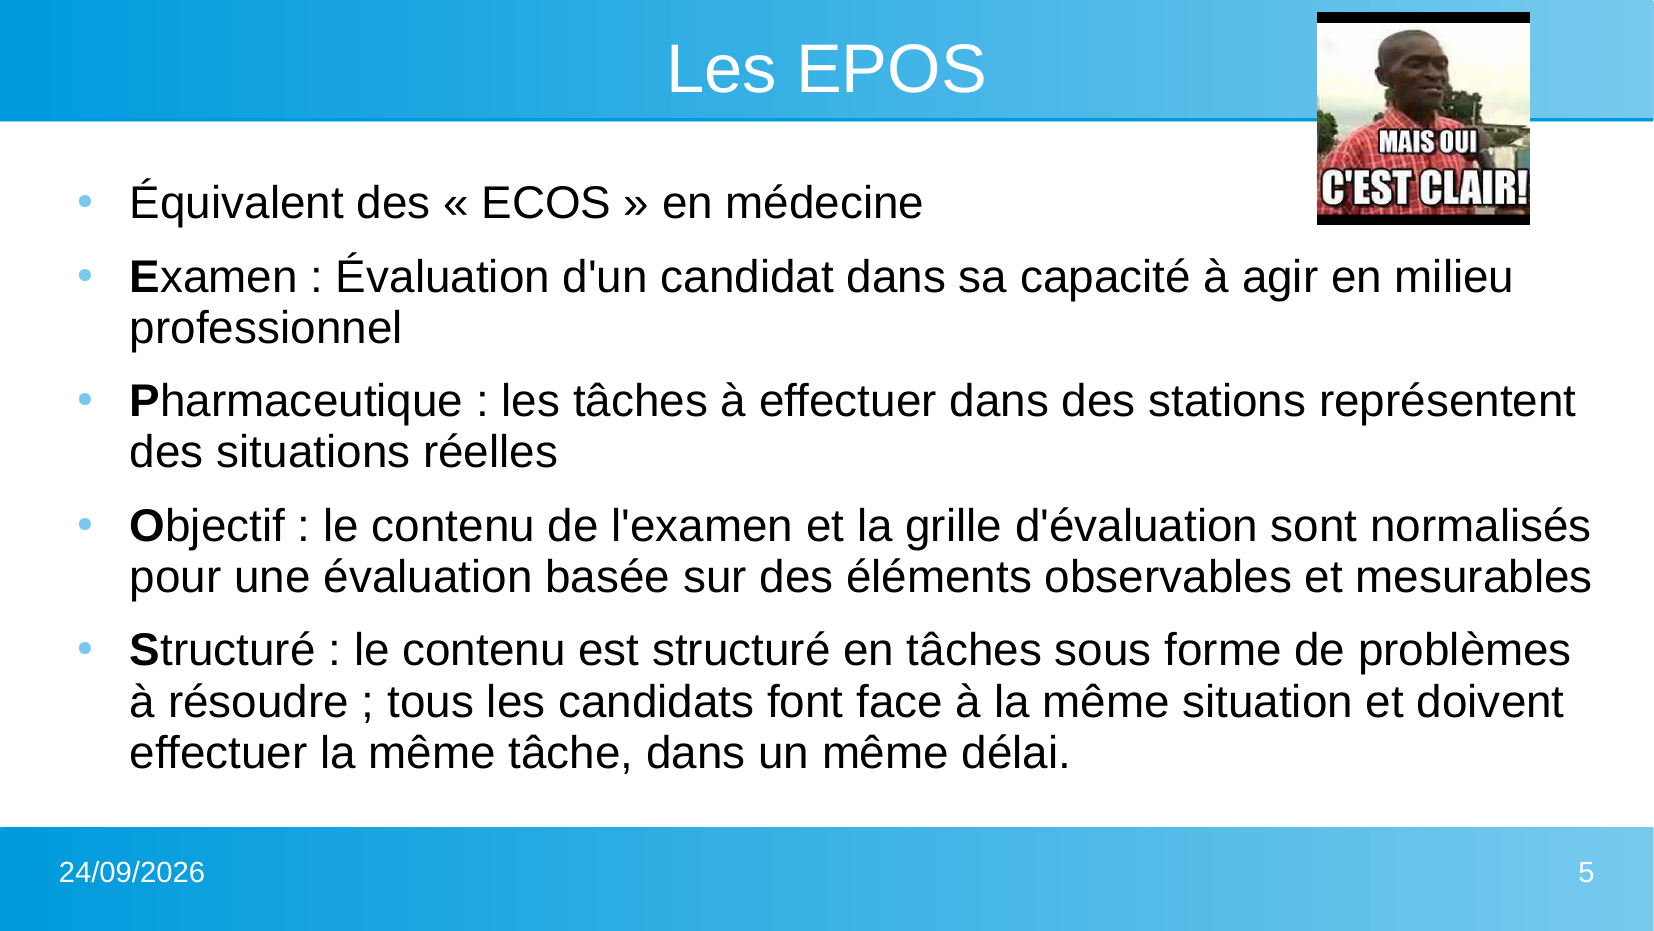

# Les EPOS
Équivalent des « ECOS » en médecine
Examen : Évaluation d'un candidat dans sa capacité à agir en milieu professionnel
Pharmaceutique : les tâches à effectuer dans des stations représentent des situations réelles
Objectif : le contenu de l'examen et la grille d'évaluation sont normalisés pour une évaluation basée sur des éléments observables et mesurables
Structuré : le contenu est structuré en tâches sous forme de problèmes à résoudre ; tous les candidats font face à la même situation et doivent effectuer la même tâche, dans un même délai.
5